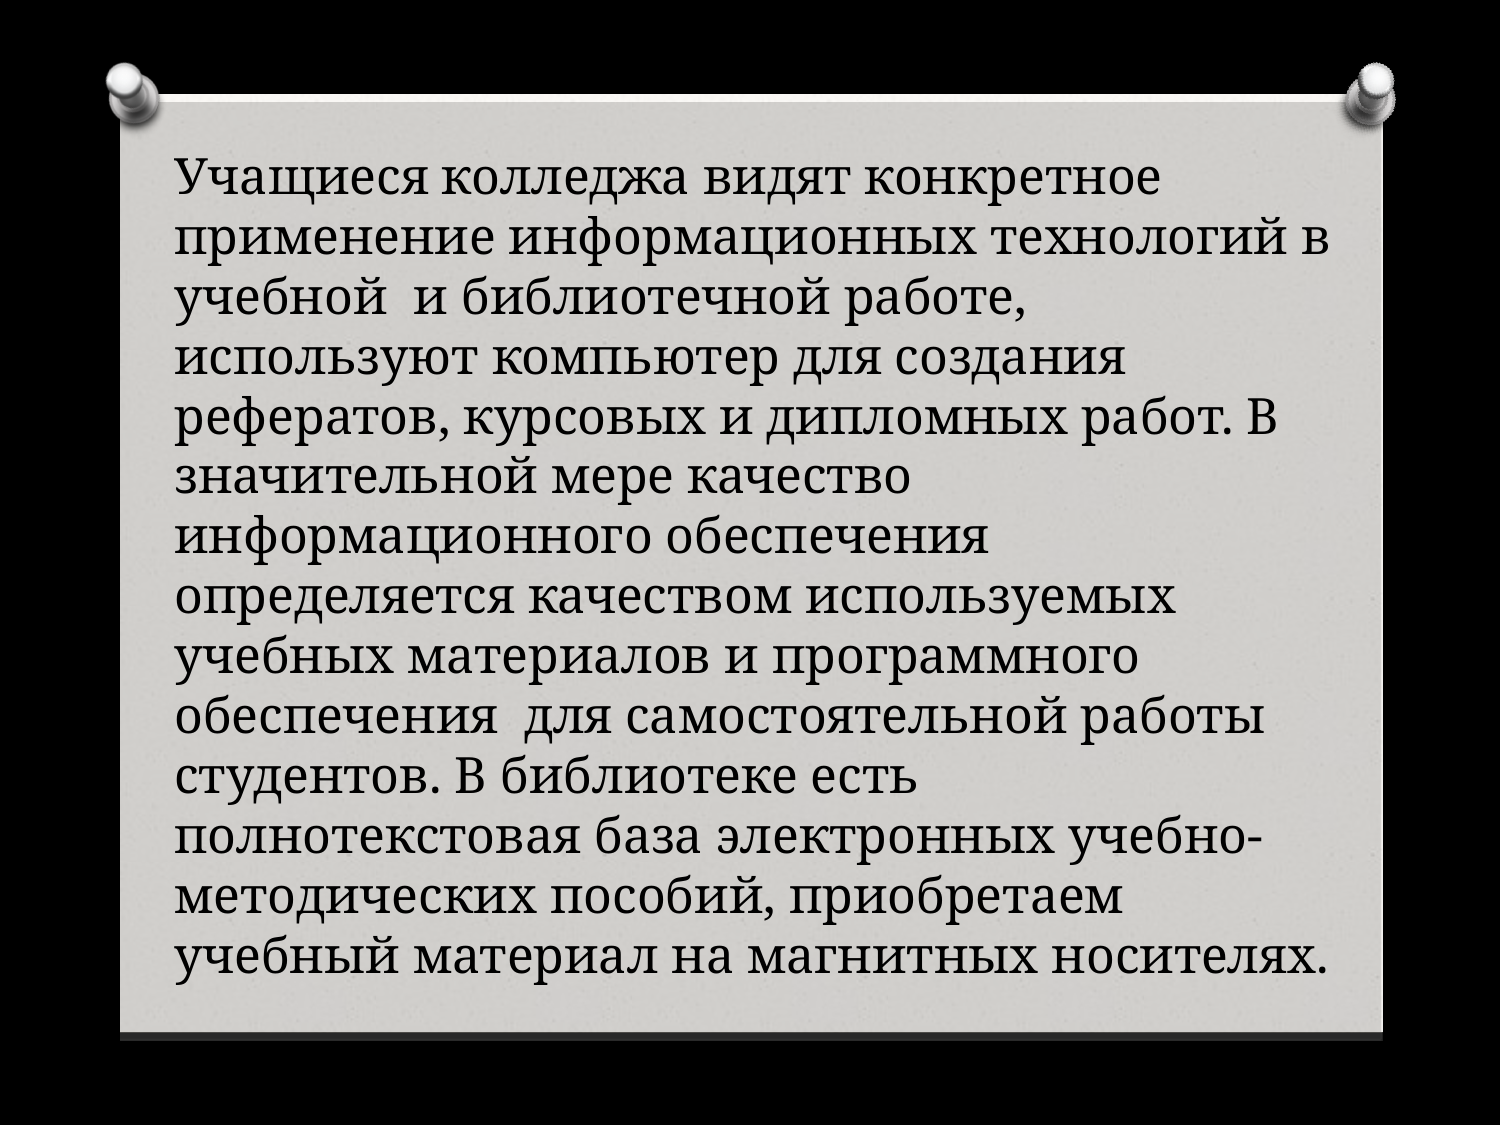

# Учащиеся колледжа видят конкретное применение информационных технологий в учебной и библиотечной работе, используют компьютер для создания рефератов, курсовых и дипломных работ. В значительной мере качество информационного обеспечения определяется качеством используемых учебных материалов и программного обеспечения для самостоятельной работы студентов. В библиотеке есть полнотекстовая база электронных учебно-методических пособий, приобретаем учебный материал на магнитных носителях.